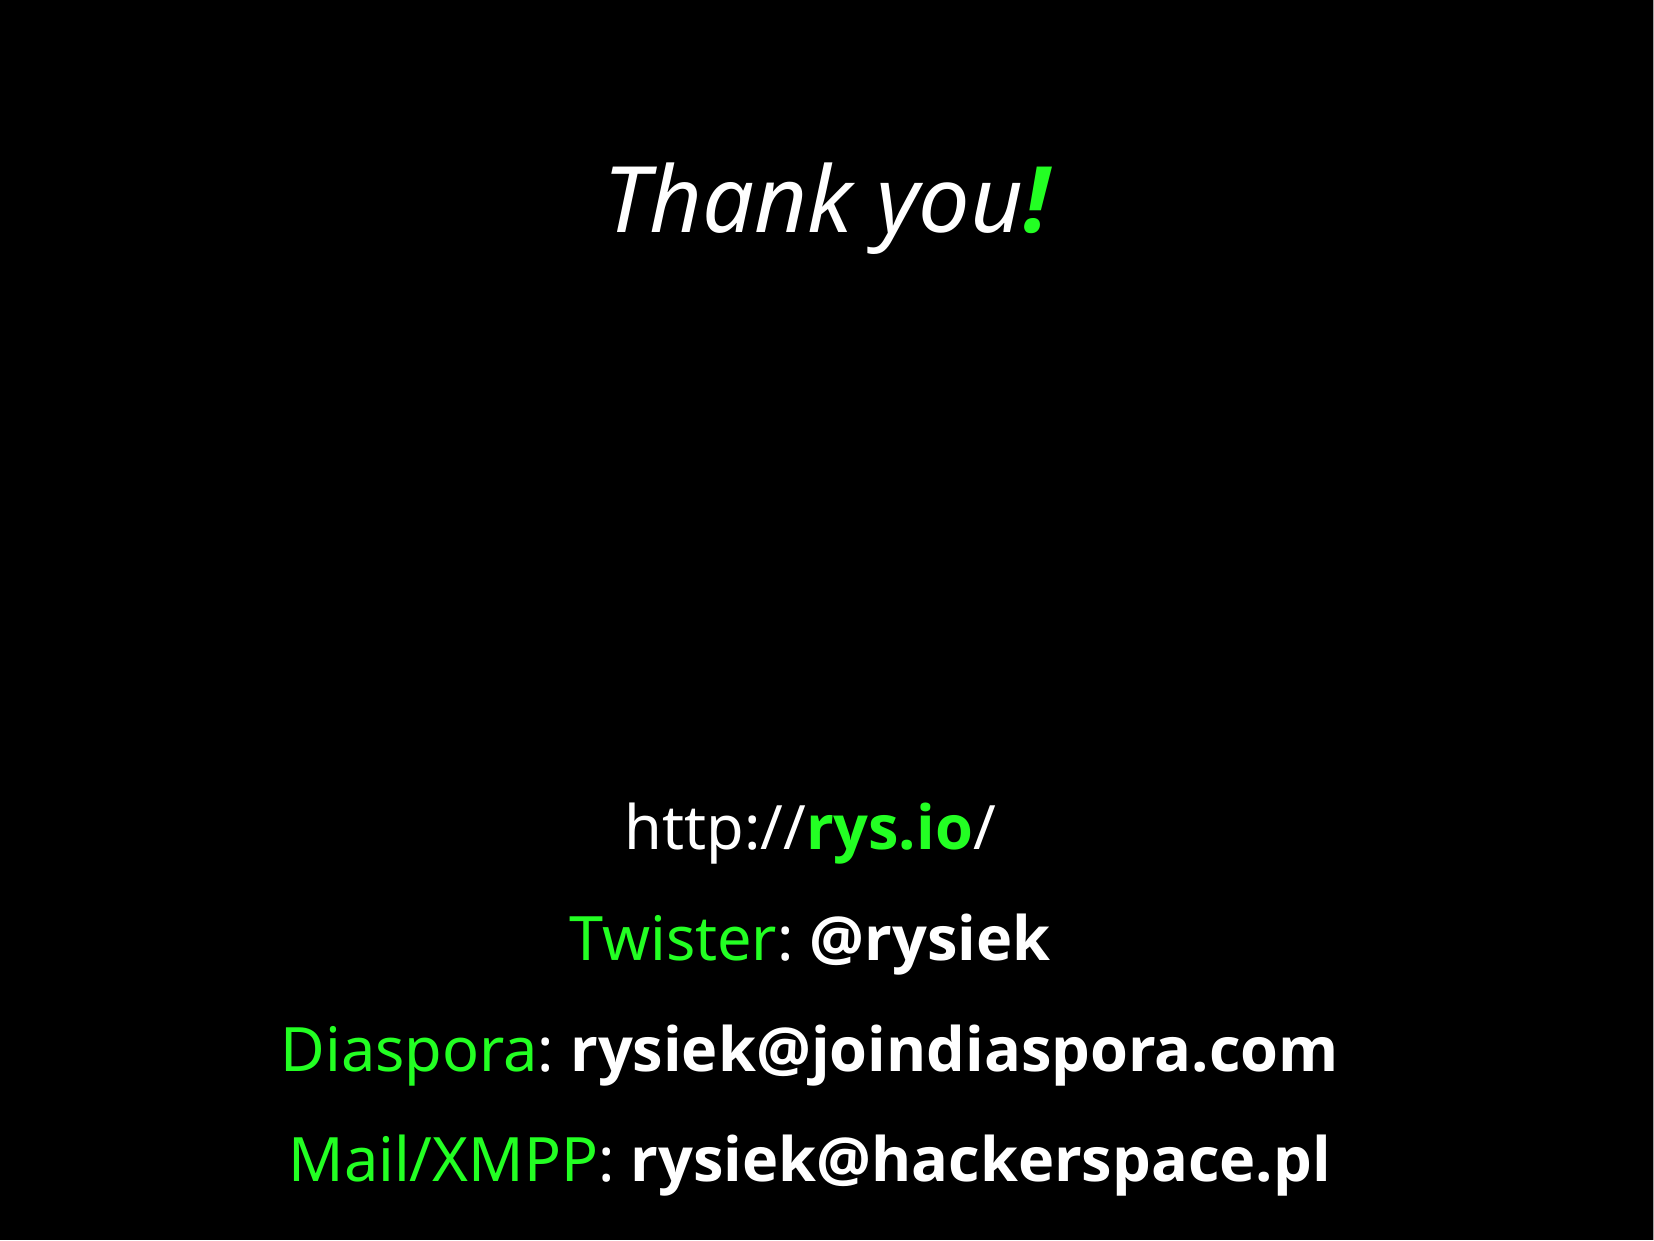

# Thank you!
http://rys.io/
Twister: @rysiek
Diaspora: rysiek@joindiaspora.com
Mail/XMPP: rysiek@hackerspace.pl